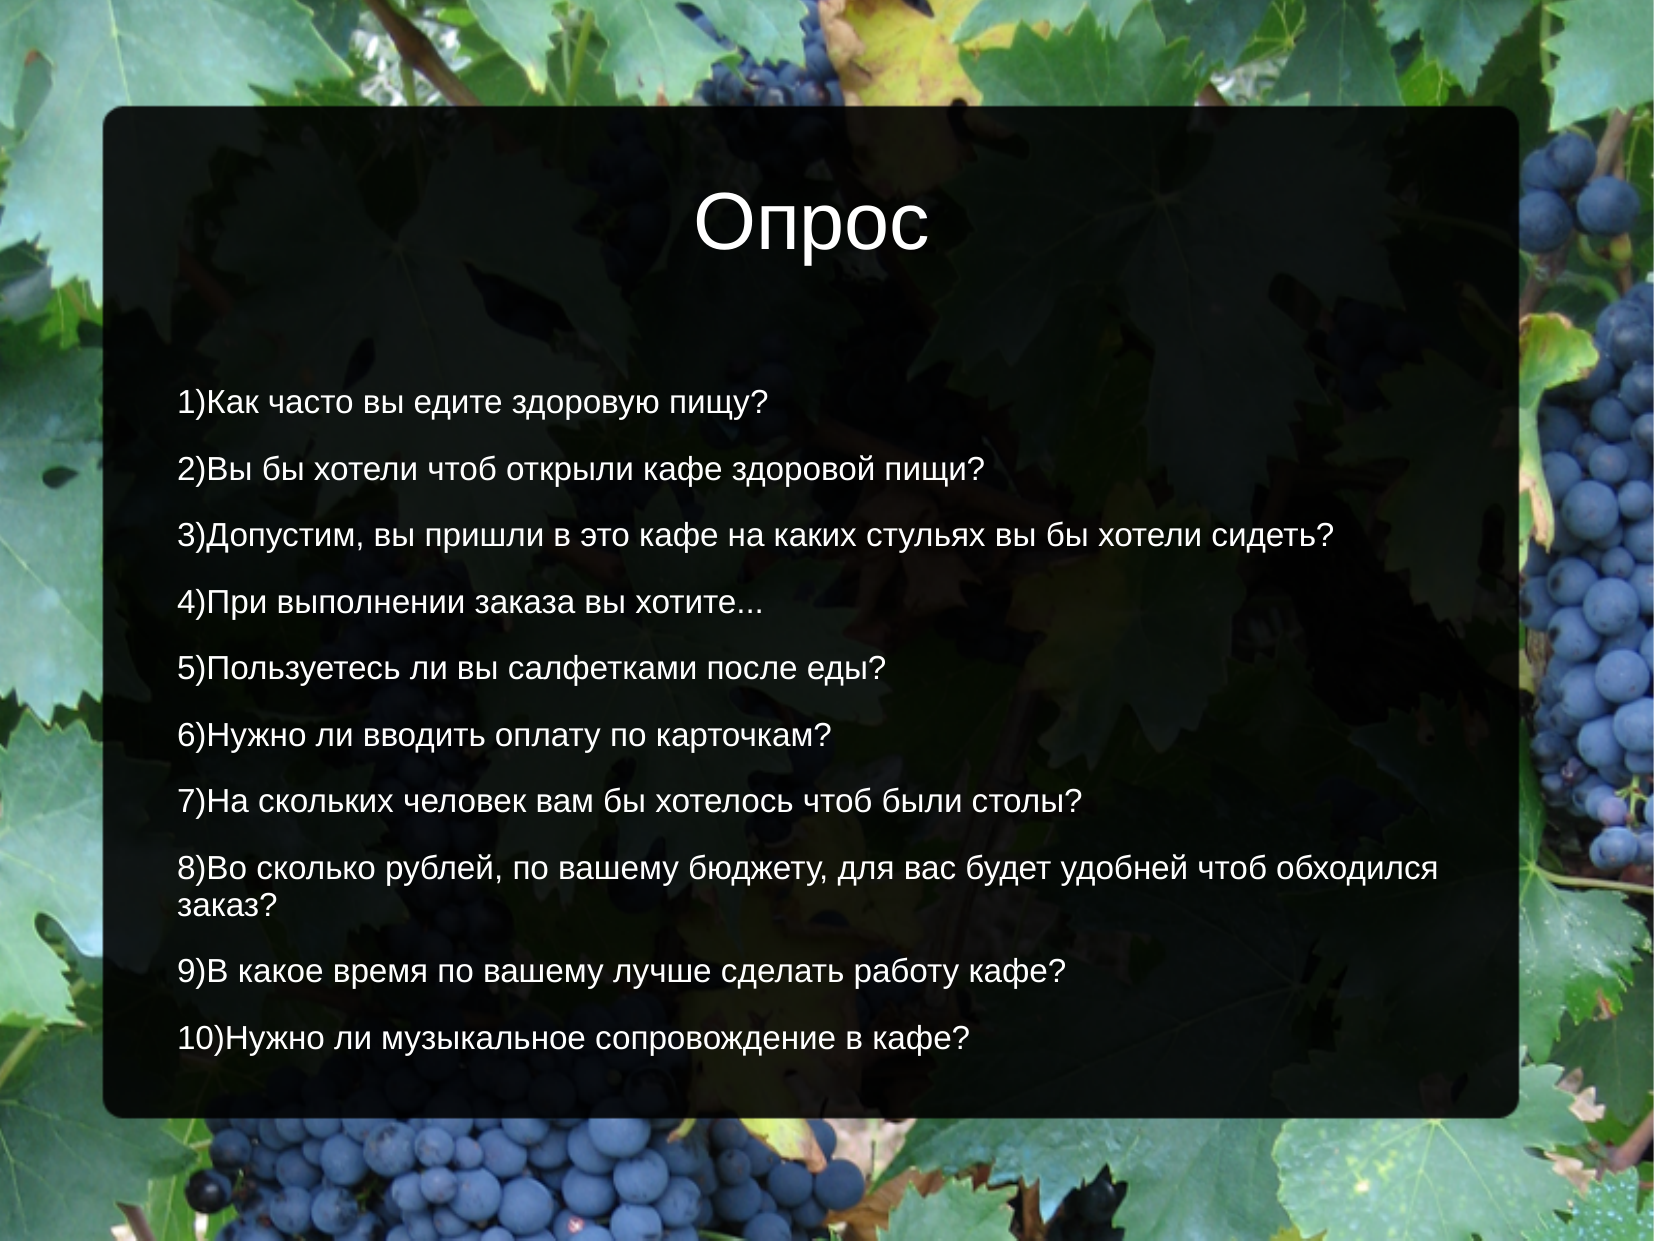

# Опрос
1)Как часто вы едите здоровую пищу?
2)Вы бы хотели чтоб открыли кафе здоровой пищи?
3)Допустим, вы пришли в это кафе на каких стульях вы бы хотели сидеть?
4)При выполнении заказа вы хотите...
5)Пользуетесь ли вы салфетками после еды?
6)Нужно ли вводить оплату по карточкам?
7)На скольких человек вам бы хотелось чтоб были столы?
8)Во сколько рублей, по вашему бюджету, для вас будет удобней чтоб обходился заказ?
9)В какое время по вашему лучше сделать работу кафе?
10)Нужно ли музыкальное сопровождение в кафе?